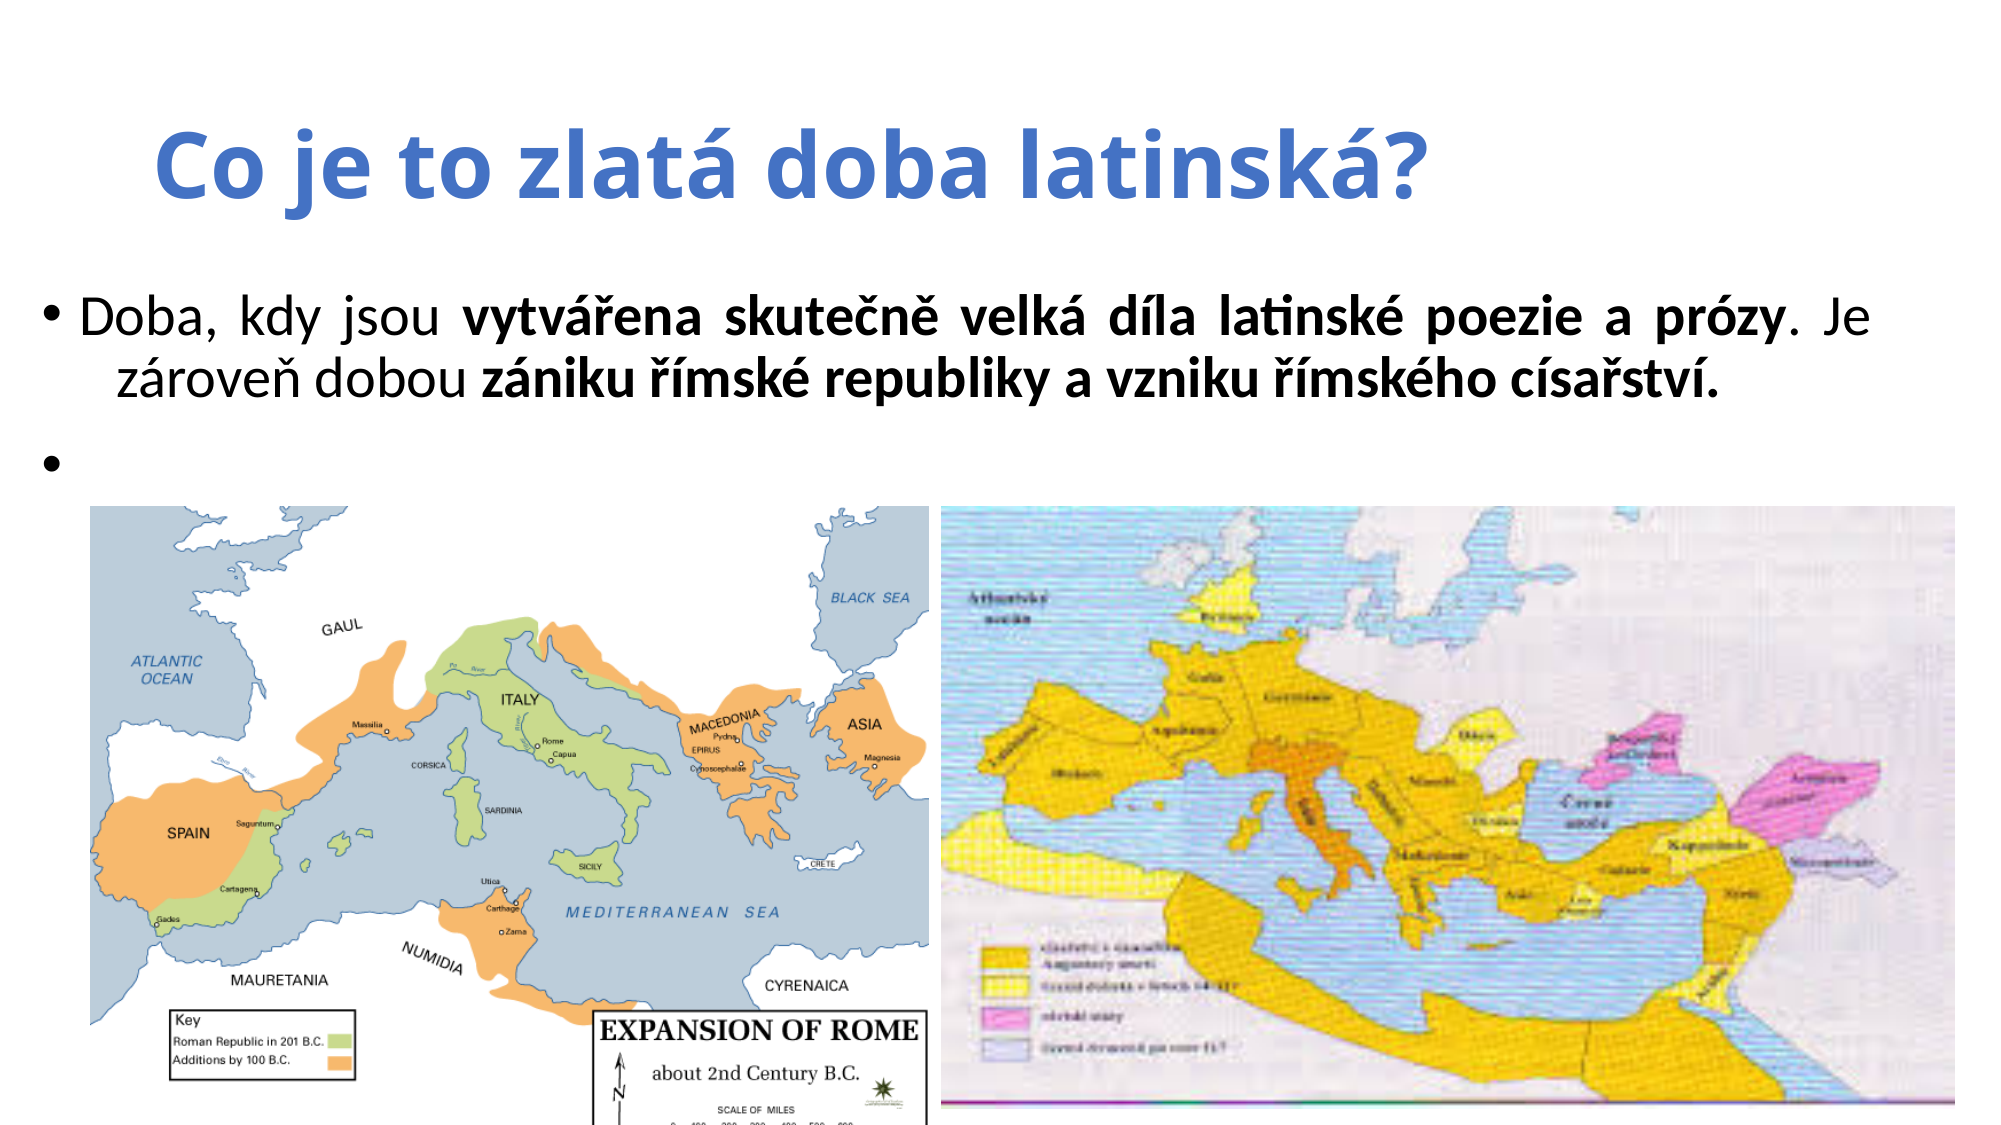

# Co je to zlatá doba latinská?
Doba, kdy jsou vytvářena skutečně velká díla latinské poezie a prózy. Je zároveň dobou zániku římské republiky a vzniku římského císařství.